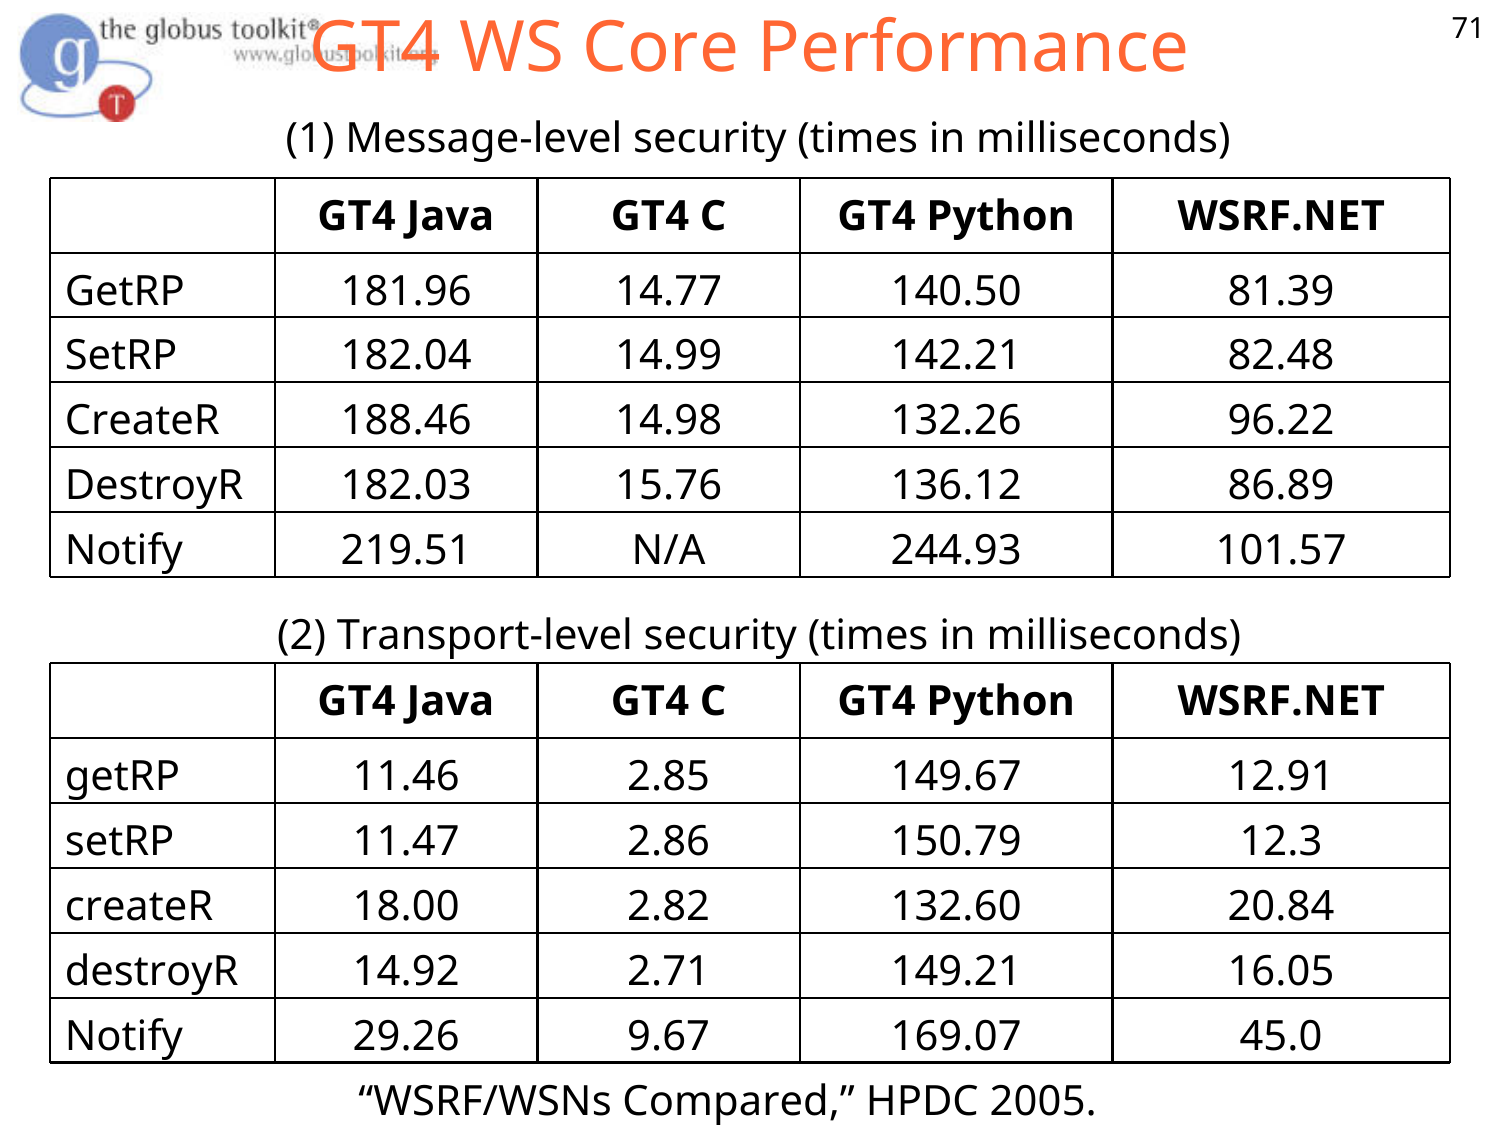

# GT4 WS Core Performance
71
(1) Message-level security (times in milliseconds)
GT4 Java
GT4 C
GT4 Python
WSRF.NET
GetRP
181.96
14.77
140.50
81.39
SetRP
182.04
14.99
142.21
82.48
CreateR
188.46
14.98
132.26
96.22
DestroyR
182.03
15.76
136.12
86.89
Notify
219.51
N/A
244.93
101.57
(2) Transport-level security (times in milliseconds)
GT4 Java
GT4 C
GT4 Python
WSRF.NET
getRP
11.46
2.85
149.67
12.91
setRP
11.47
2.86
150.79
12.3
createR
18.00
2.82
132.60
20.84
destroyR
14.92
2.71
149.21
16.05
Notify
29.26
9.67
169.07
45.0
“WSRF/WSNs Compared,” HPDC 2005.